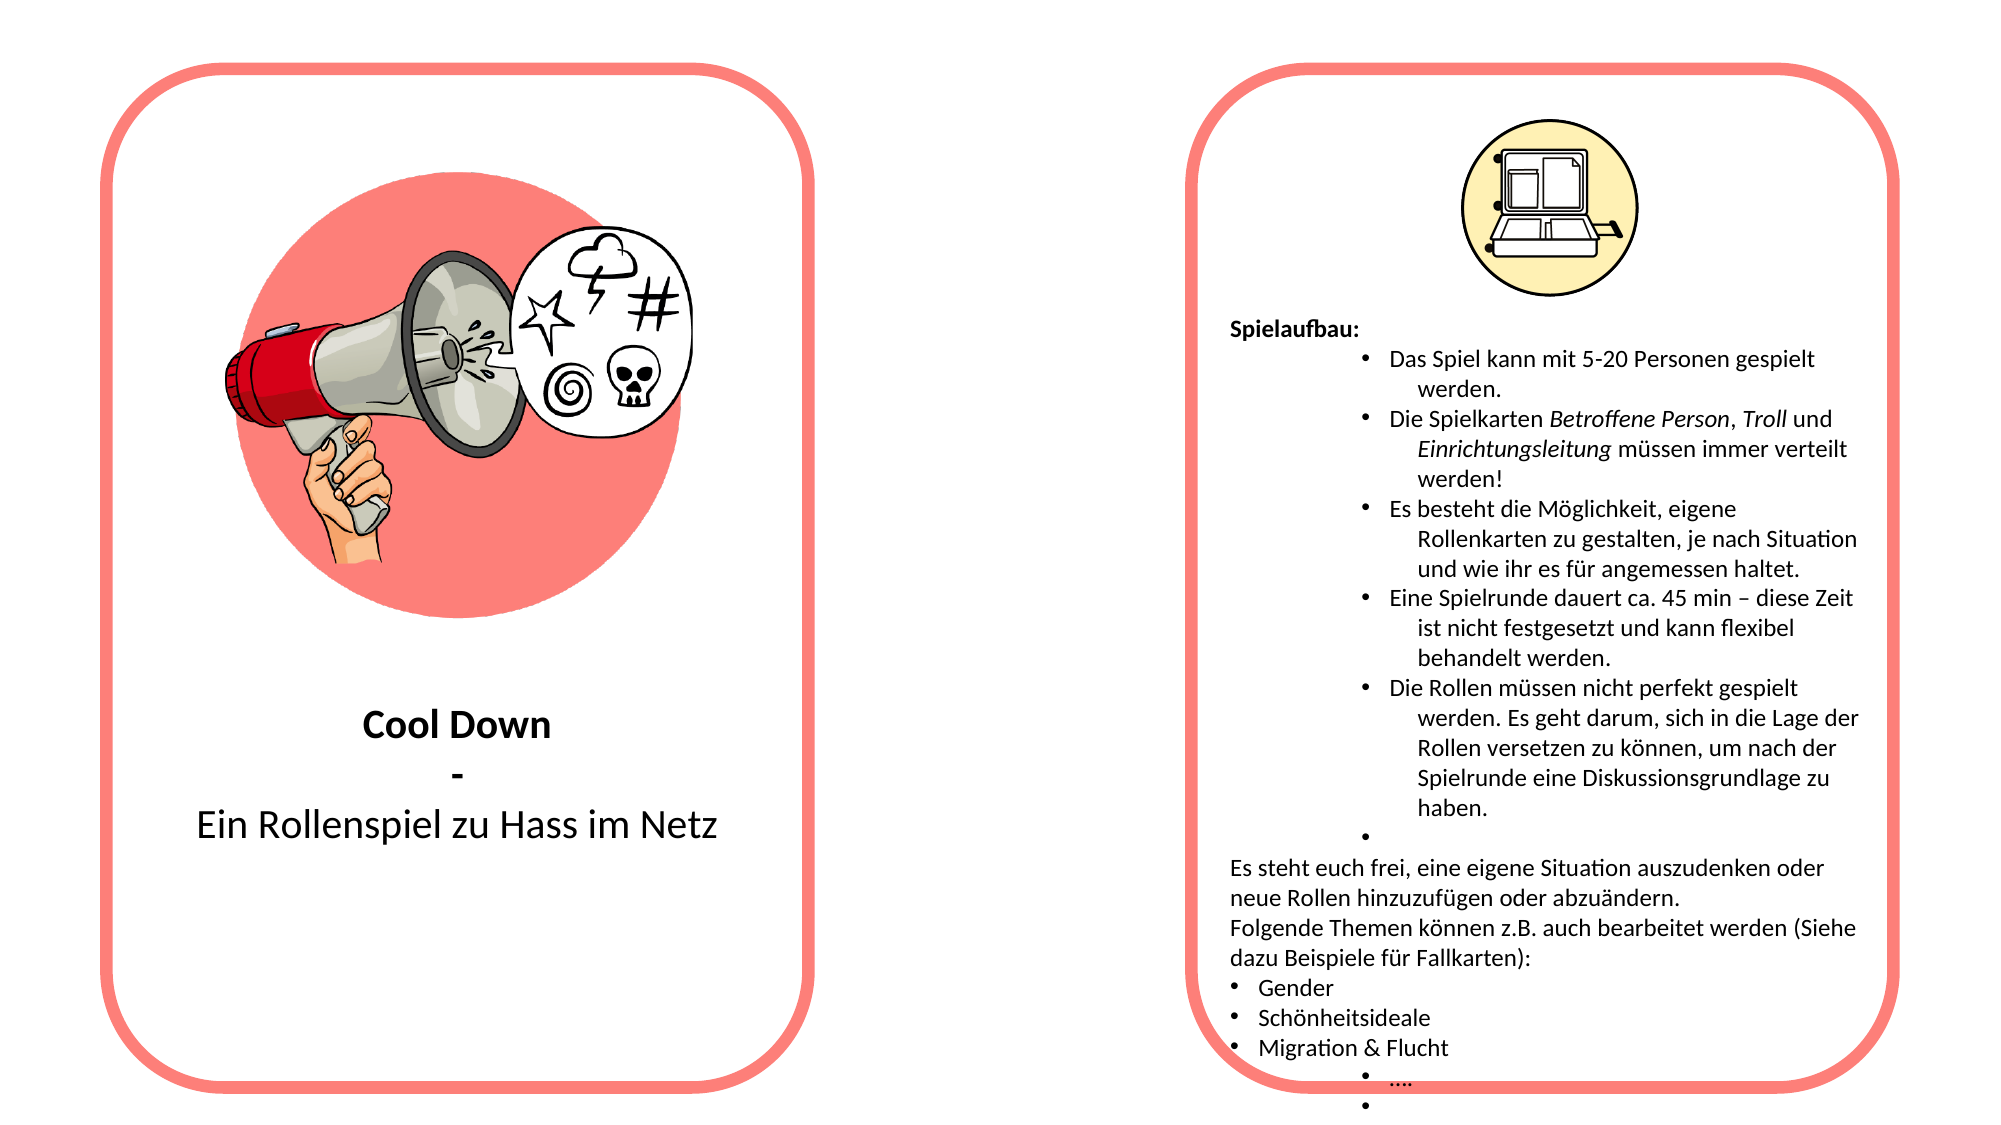

Spielaufbau:
Das Spiel kann mit 5-20 Personen gespielt werden.
Die Spielkarten Betroffene Person, Troll und Einrichtungsleitung müssen immer verteilt werden!
Es besteht die Möglichkeit, eigene Rollenkarten zu gestalten, je nach Situation und wie ihr es für angemessen haltet.
Eine Spielrunde dauert ca. 45 min – diese Zeit ist nicht festgesetzt und kann flexibel behandelt werden.
Die Rollen müssen nicht perfekt gespielt werden. Es geht darum, sich in die Lage der Rollen versetzen zu können, um nach der Spielrunde eine Diskussionsgrundlage zu haben.
Es steht euch frei, eine eigene Situation auszudenken oder neue Rollen hinzuzufügen oder abzuändern.
Folgende Themen können z.B. auch bearbeitet werden (Siehe dazu Beispiele für Fallkarten):
Gender
Schönheitsideale
Migration & Flucht
….
Cool Down
 -
Ein Rollenspiel zu Hass im Netz